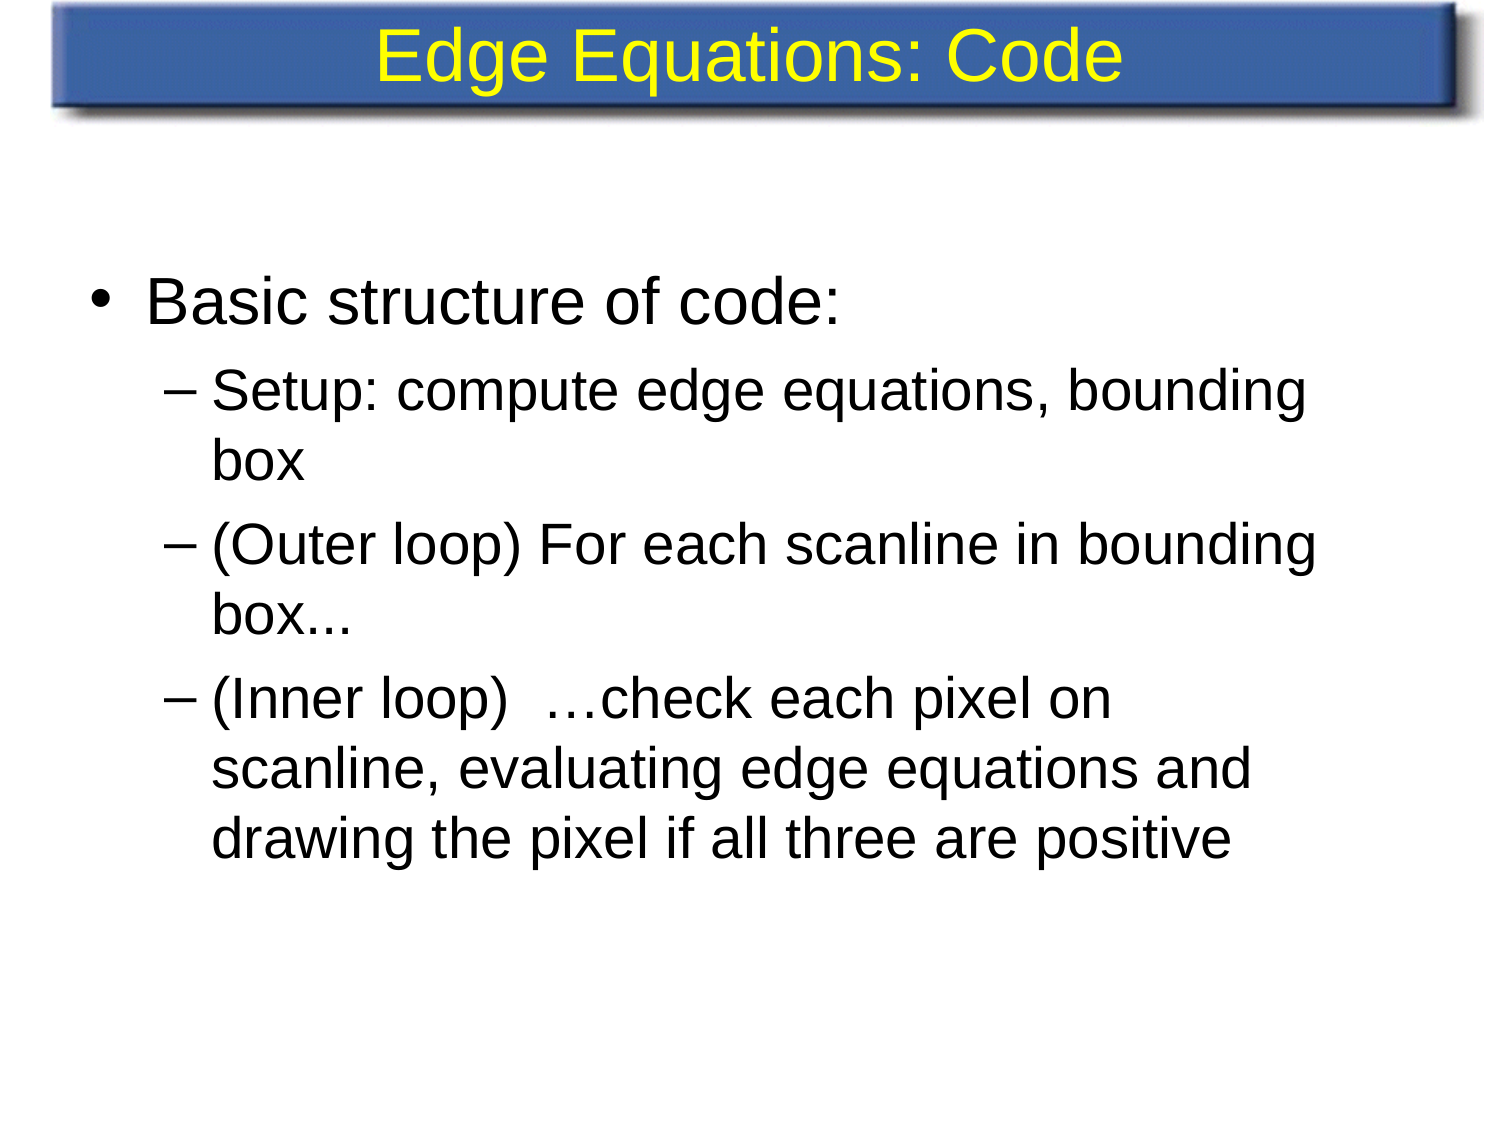

# Edge Equations: Code
Basic structure of code:
Setup: compute edge equations, bounding box
(Outer loop) For each scanline in bounding box...
(Inner loop) …check each pixel on scanline, evaluating edge equations and drawing the pixel if all three are positive